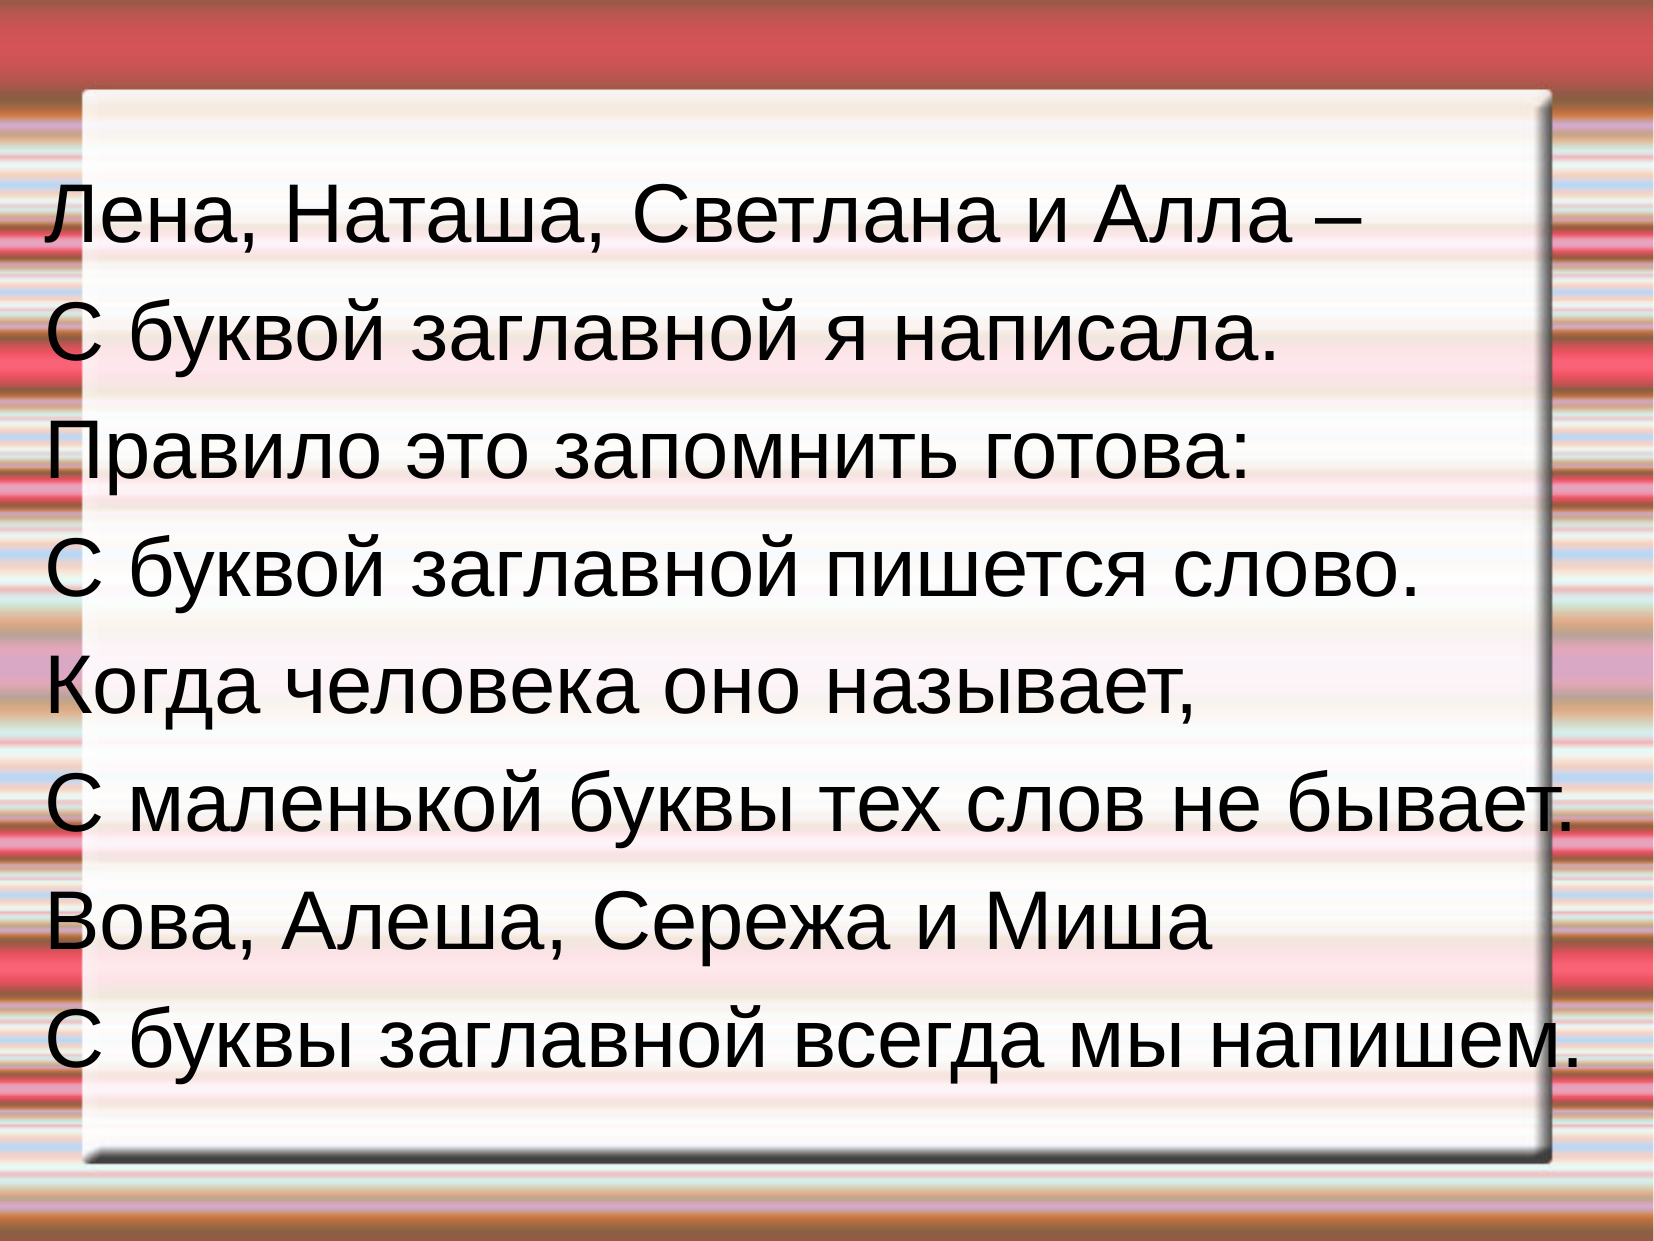

Лена, Наташа, Светлана и Алла –
С буквой заглавной я написала.
Правило это запомнить готова:
С буквой заглавной пишется слово.
Когда человека оно называет,
С маленькой буквы тех слов не бывает.
Вова, Алеша, Сережа и Миша
С буквы заглавной всегда мы напишем.